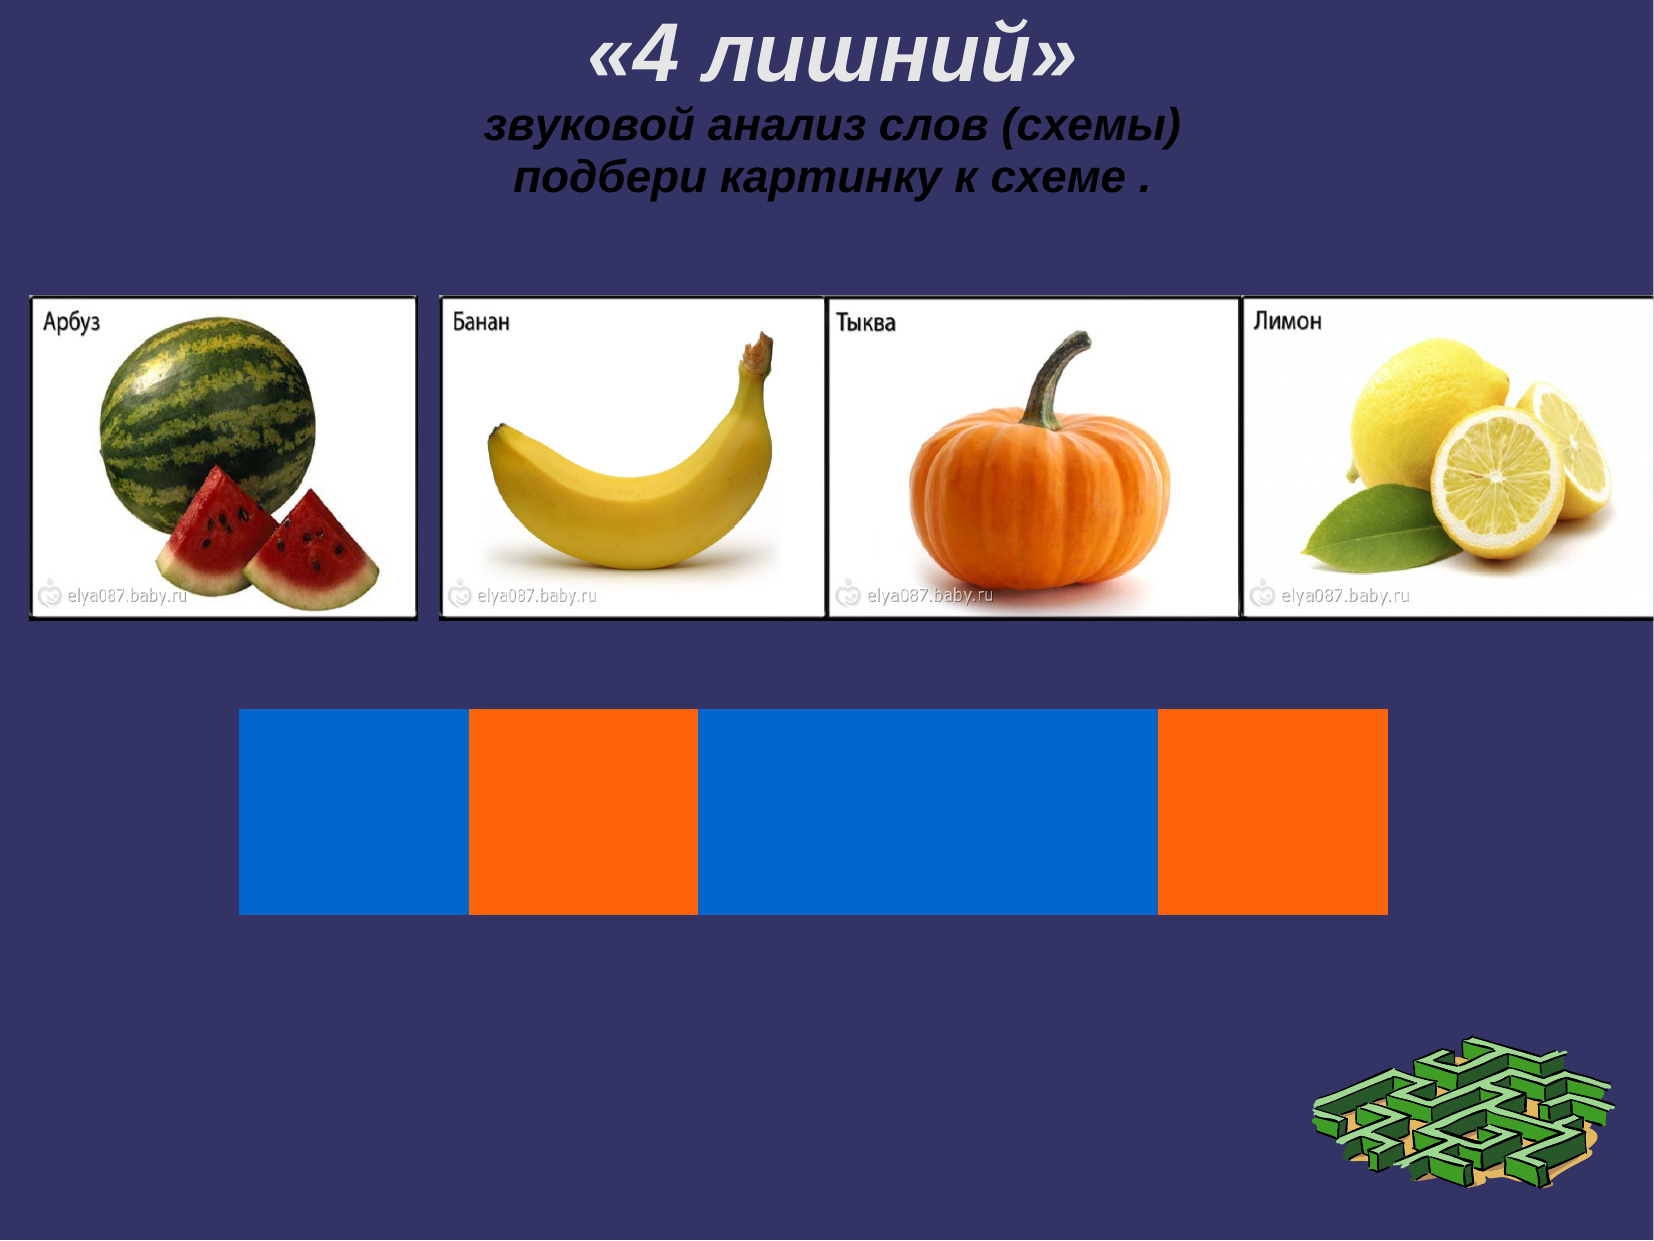

# «4 лишний» звуковой анализ слов (схемы) подбери картинку к схеме .
| | | | | |
| --- | --- | --- | --- | --- |